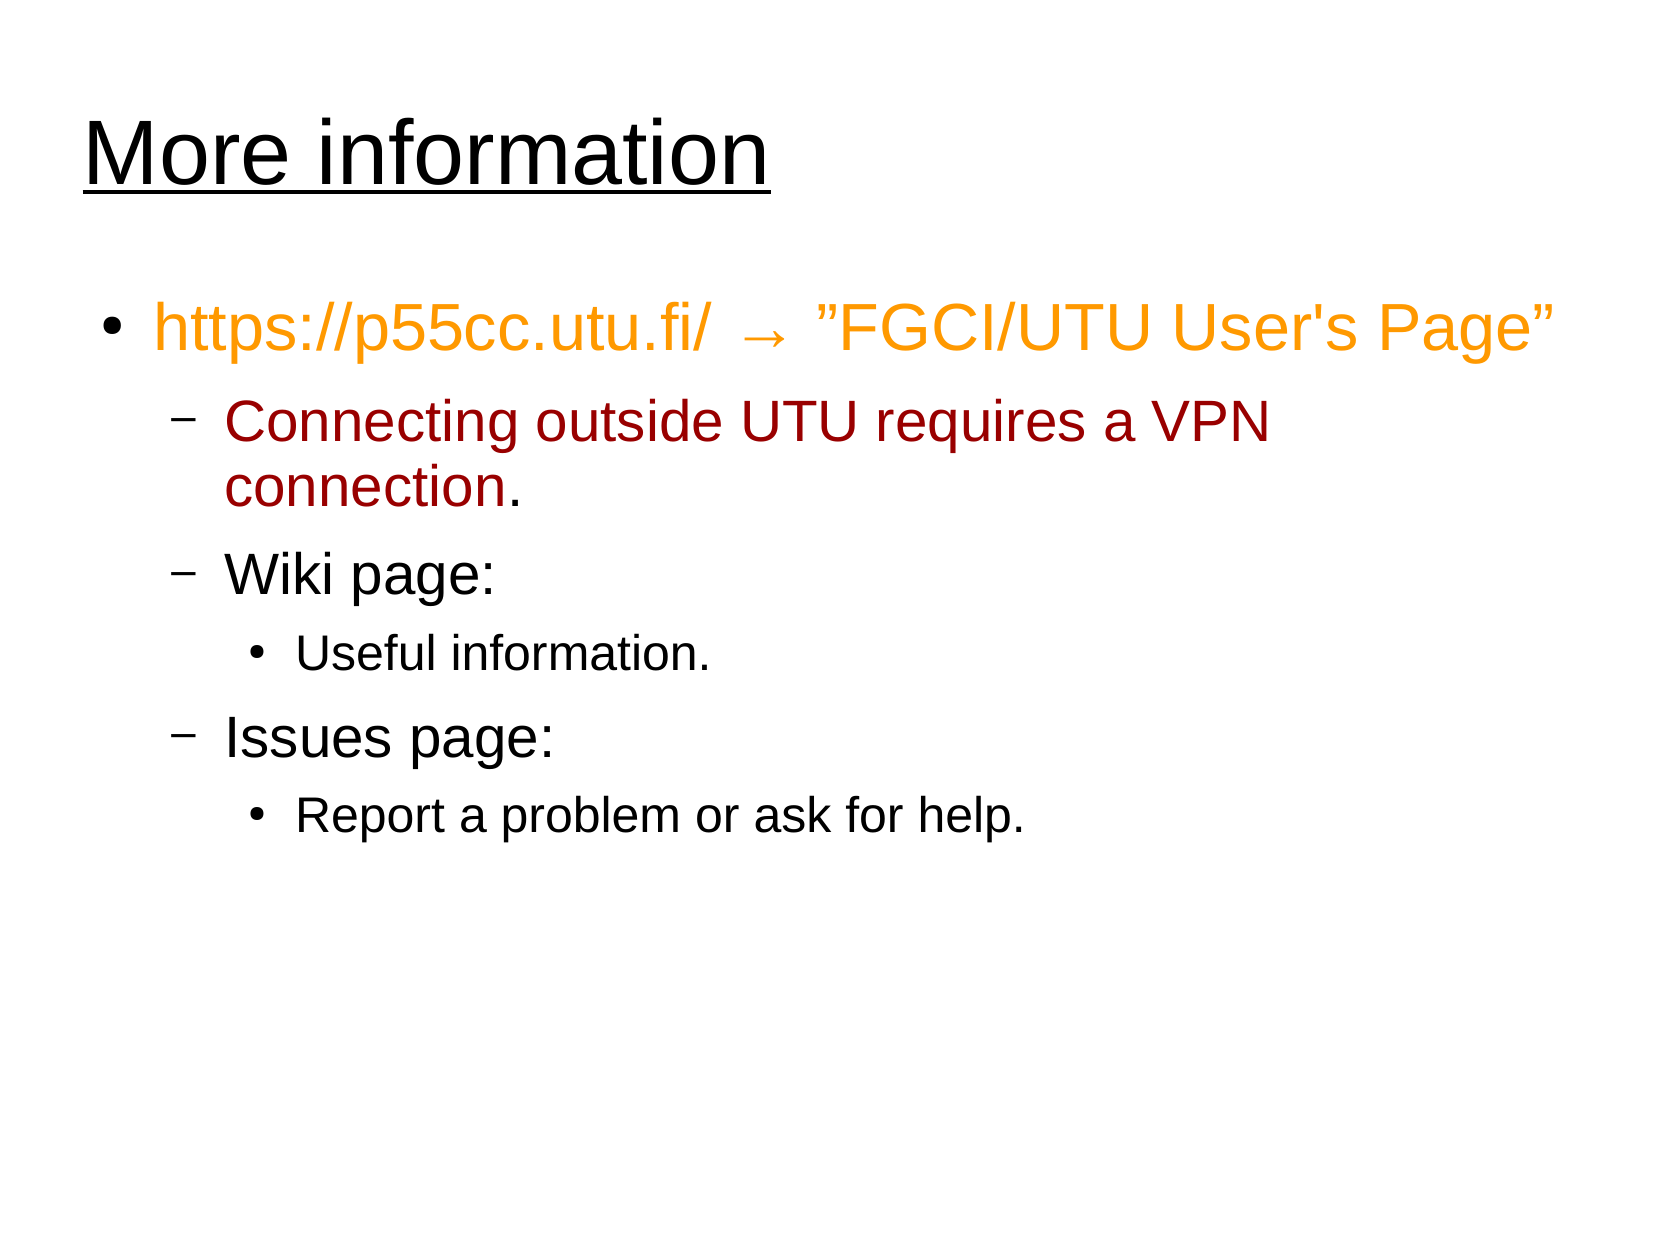

# More information
https://p55cc.utu.fi/ → ”FGCI/UTU User's Page”
Connecting outside UTU requires a VPN connection.
Wiki page:
Useful information.
Issues page:
Report a problem or ask for help.